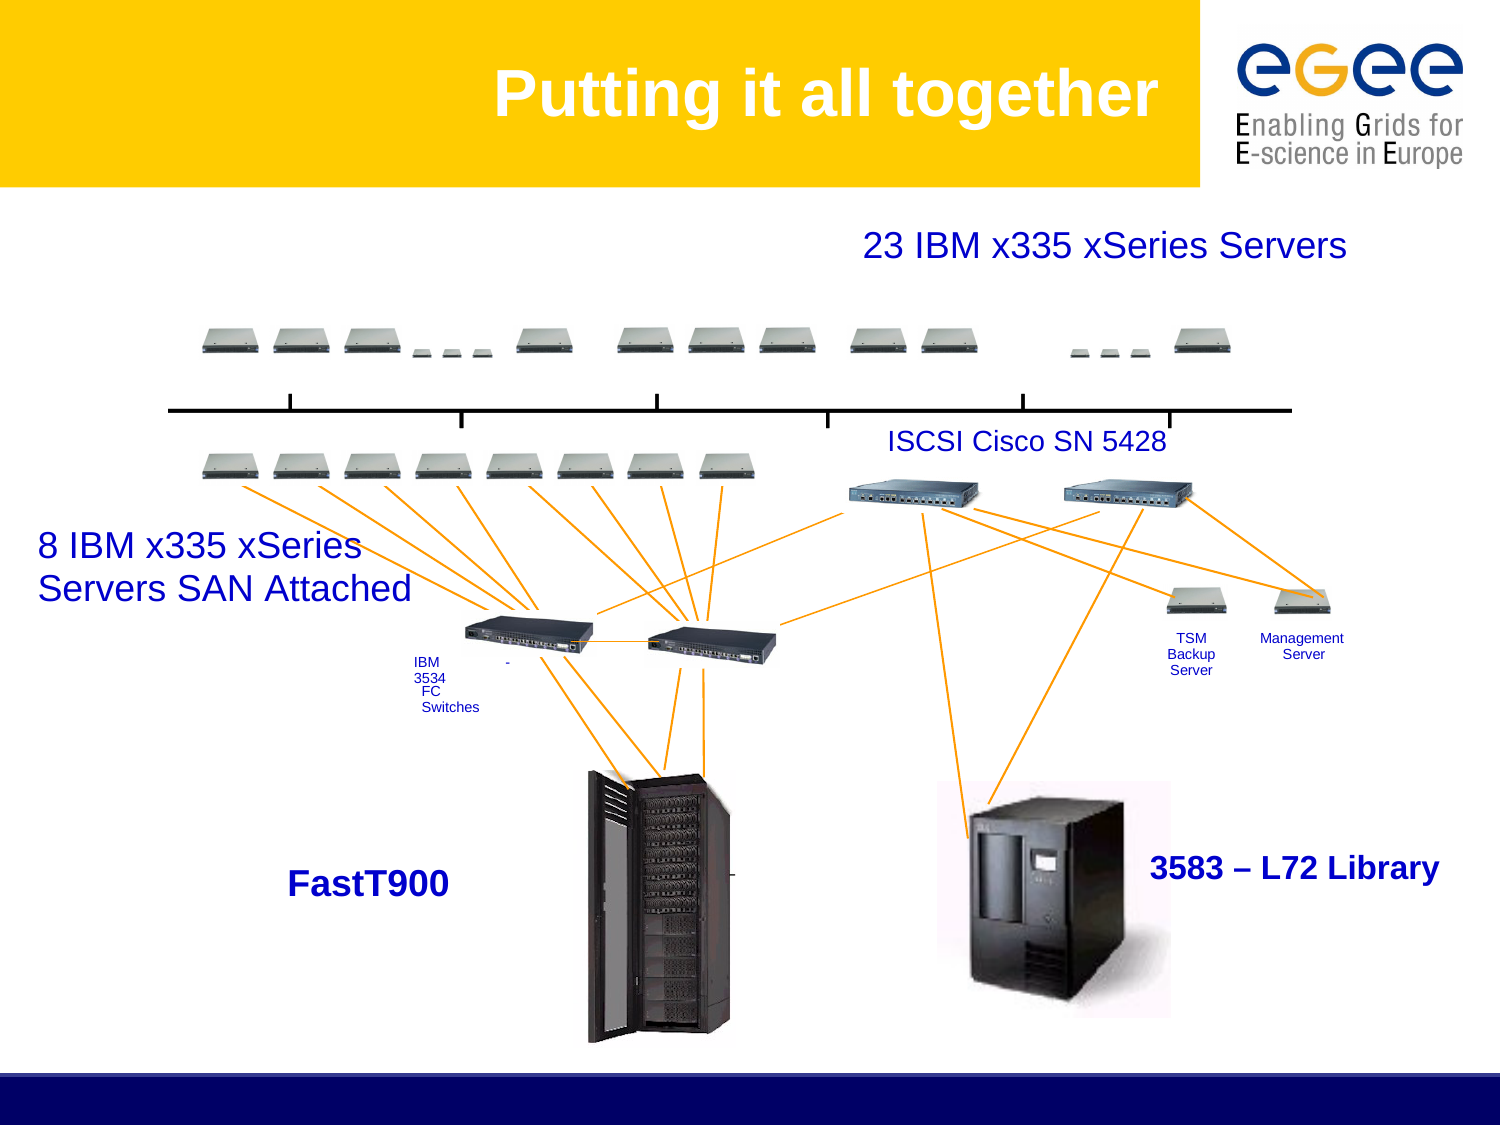

# Putting it all together
23 IBM x335 xSeries Servers
ISCSI Cisco SN 5428
8 IBM x335 xSeries
Servers SAN Attached
TSM
Backup
Server
Management
Server
IBM 3534
-
FC Switches
3583 – L72 Library
FastT900